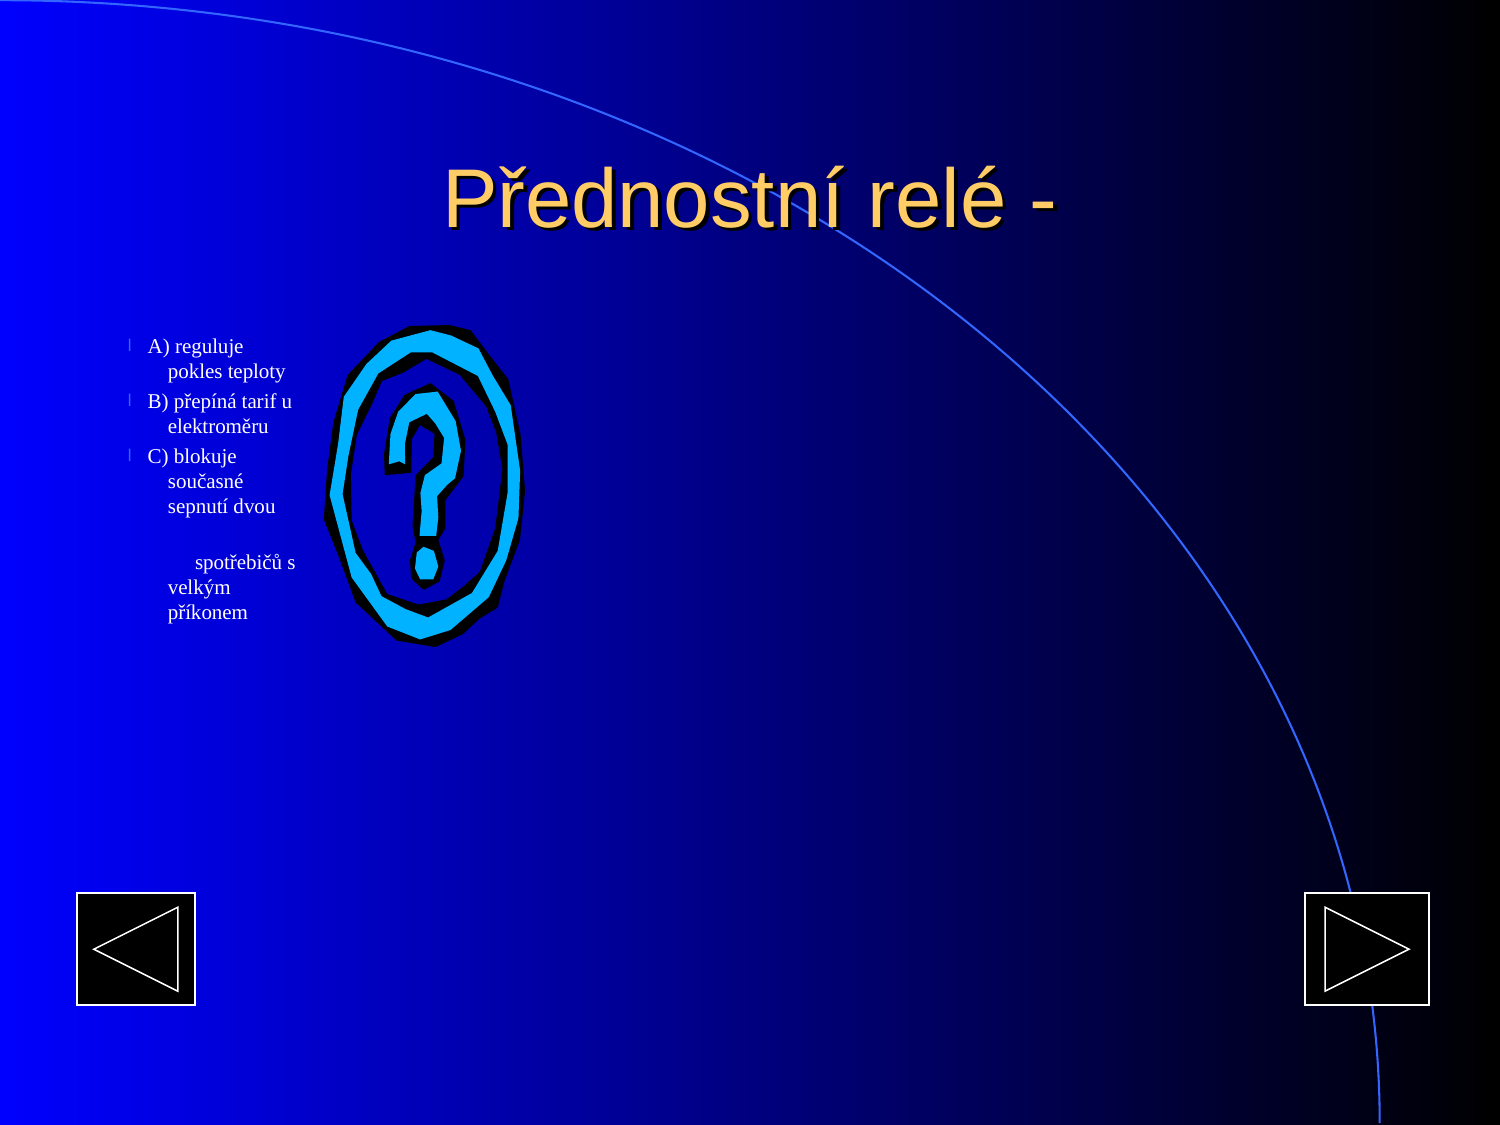

Přednostní relé -
# A) reguluje pokles teploty
B) přepíná tarif u elektroměru
C) blokuje současné sepnutí dvou
 spotřebičů s velkým příkonem